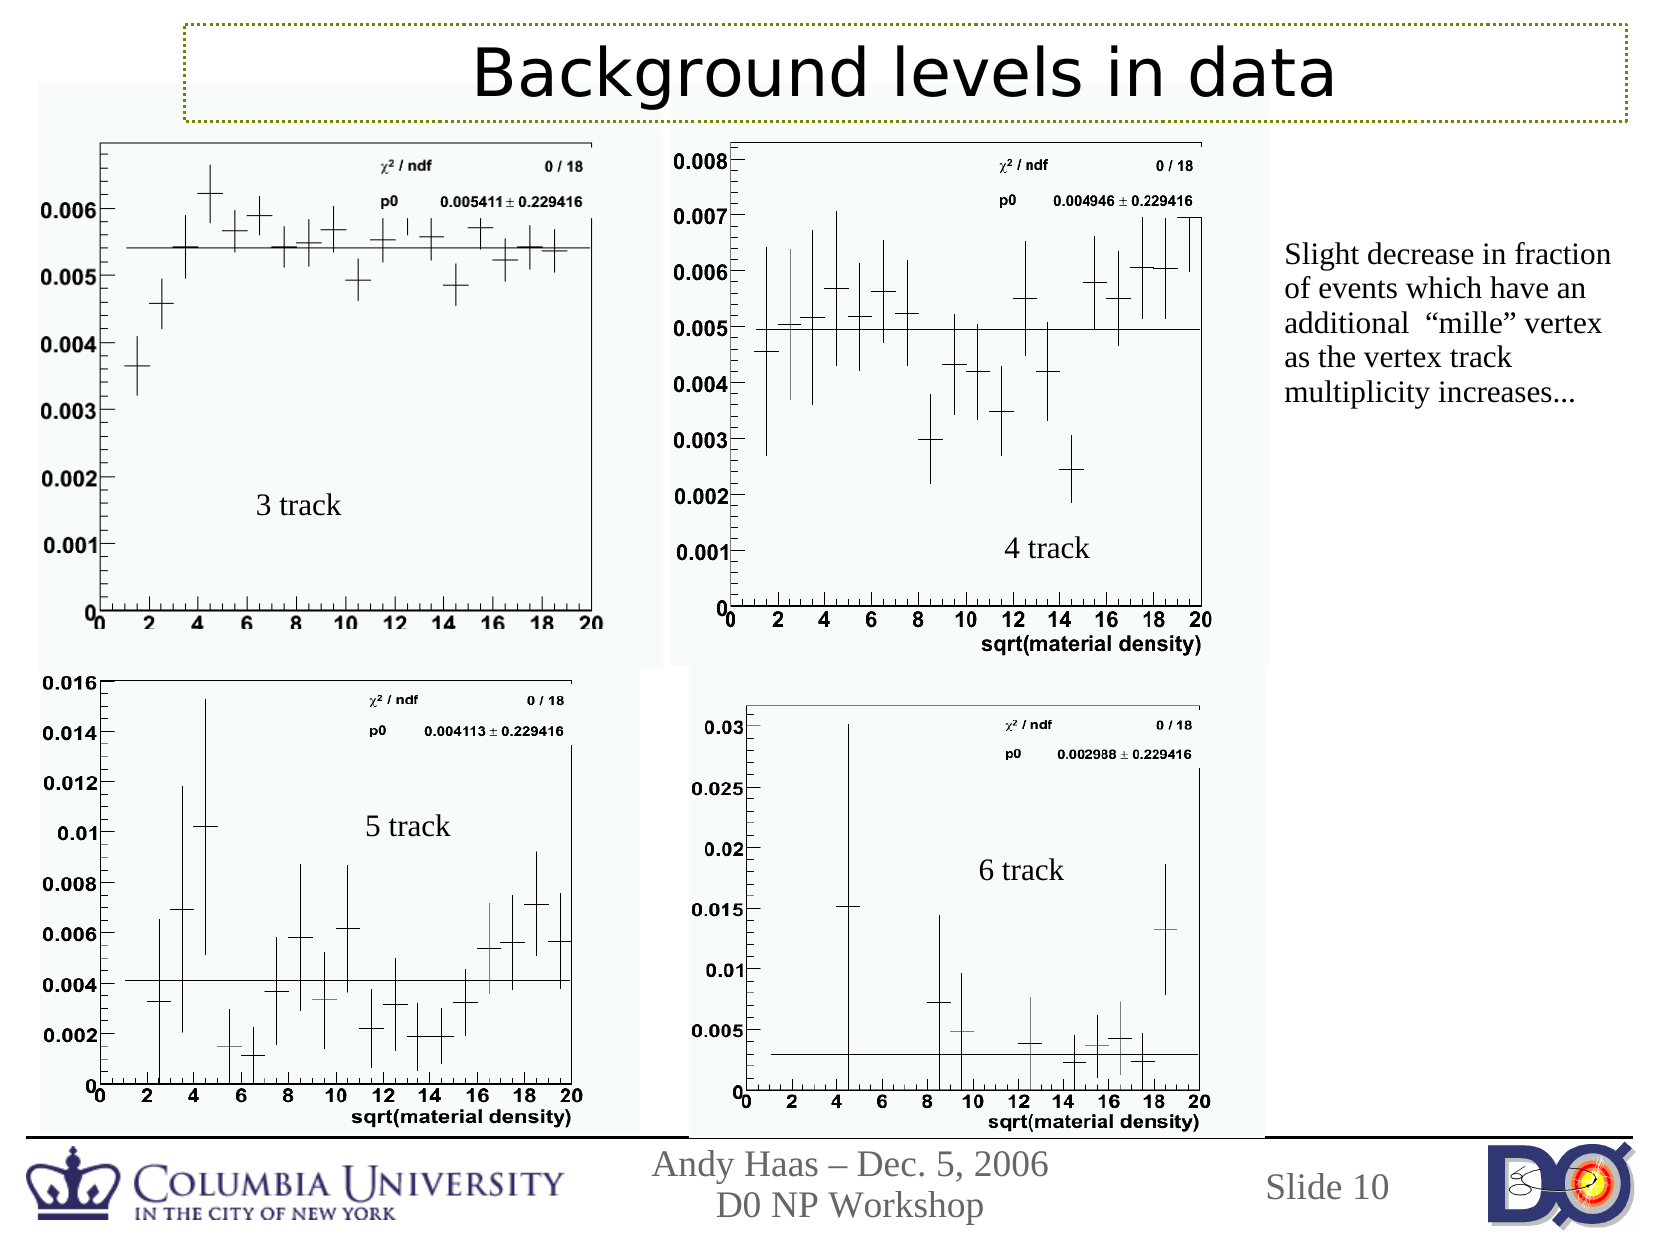

# Background levels in data
Slight decrease in fraction of events which have an additional “mille” vertex as the vertex track multiplicity increases...
3 track
4 track
5 track
6 track